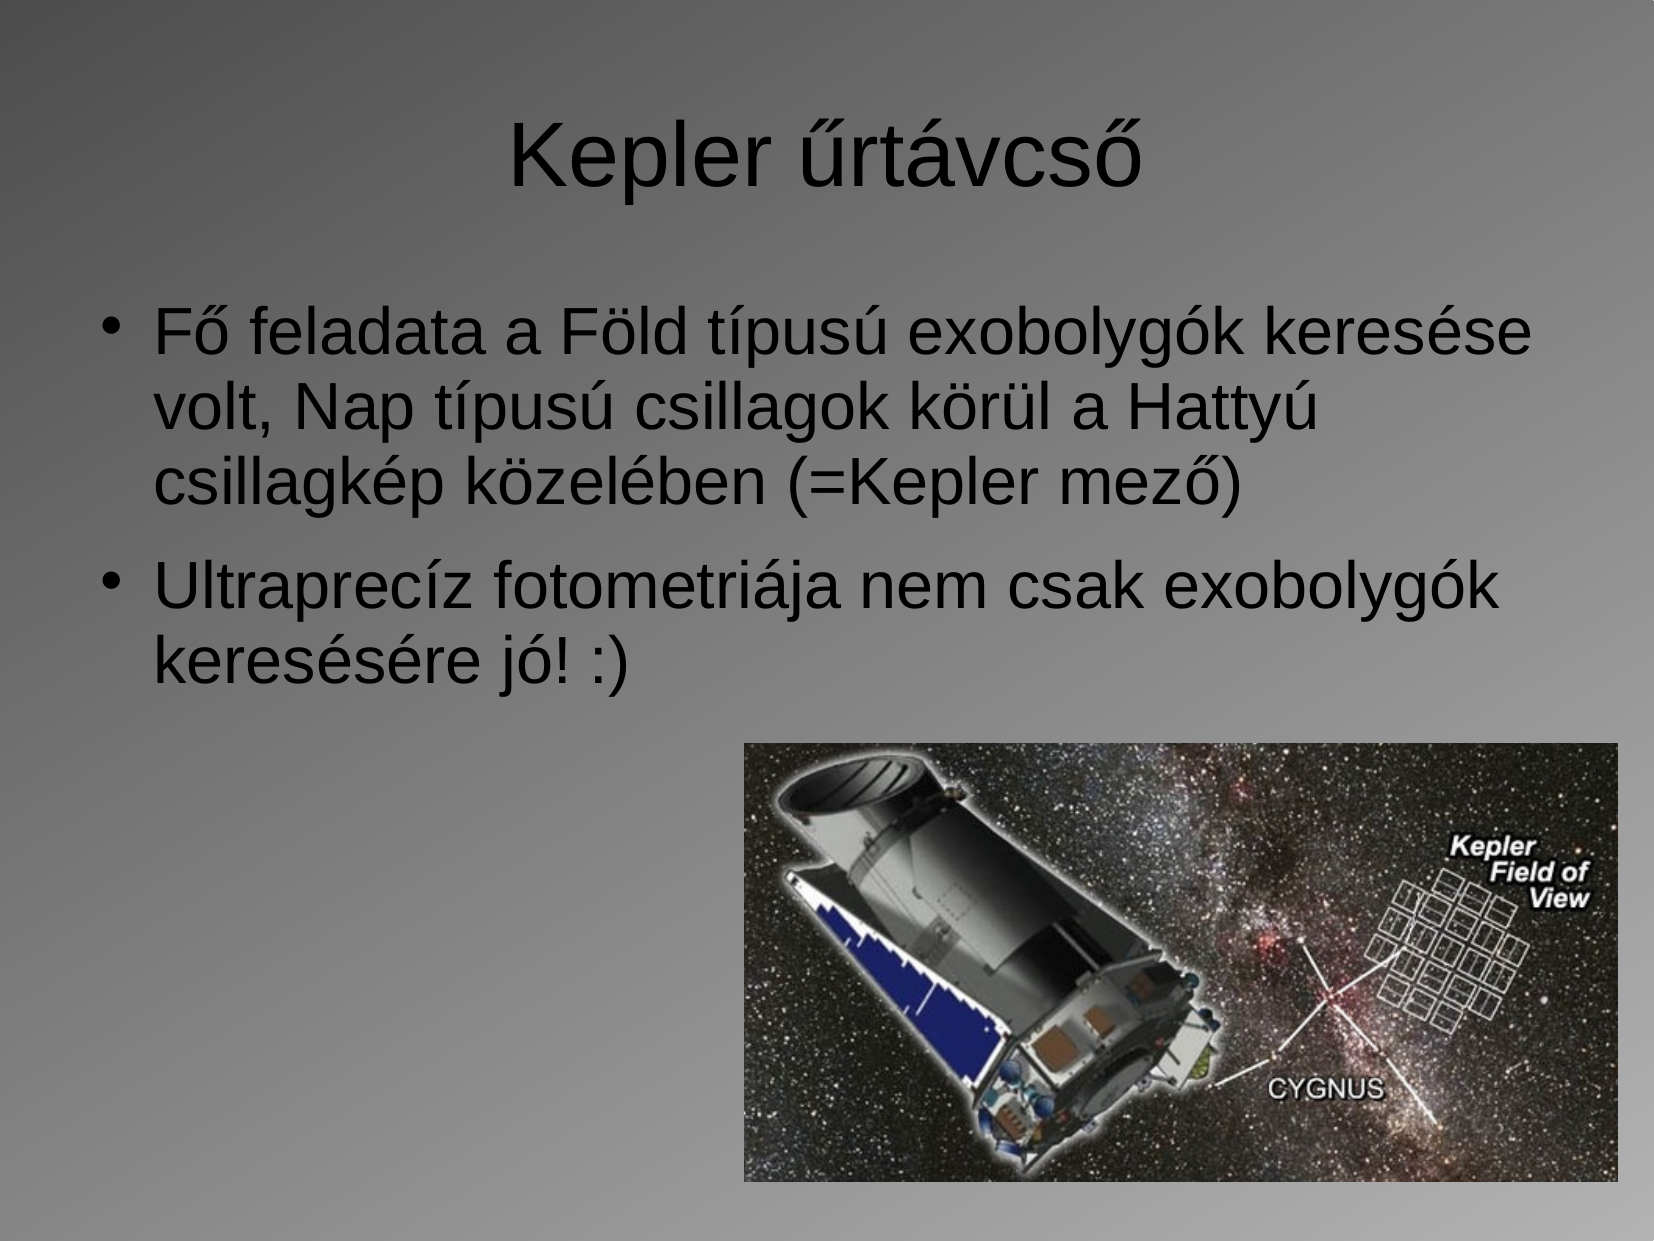

# Kepler űrtávcső
Fő feladata a Föld típusú exobolygók keresése volt, Nap típusú csillagok körül a Hattyú csillagkép közelében (=Kepler mező)
Ultraprecíz fotometriája nem csak exobolygók keresésére jó! :)